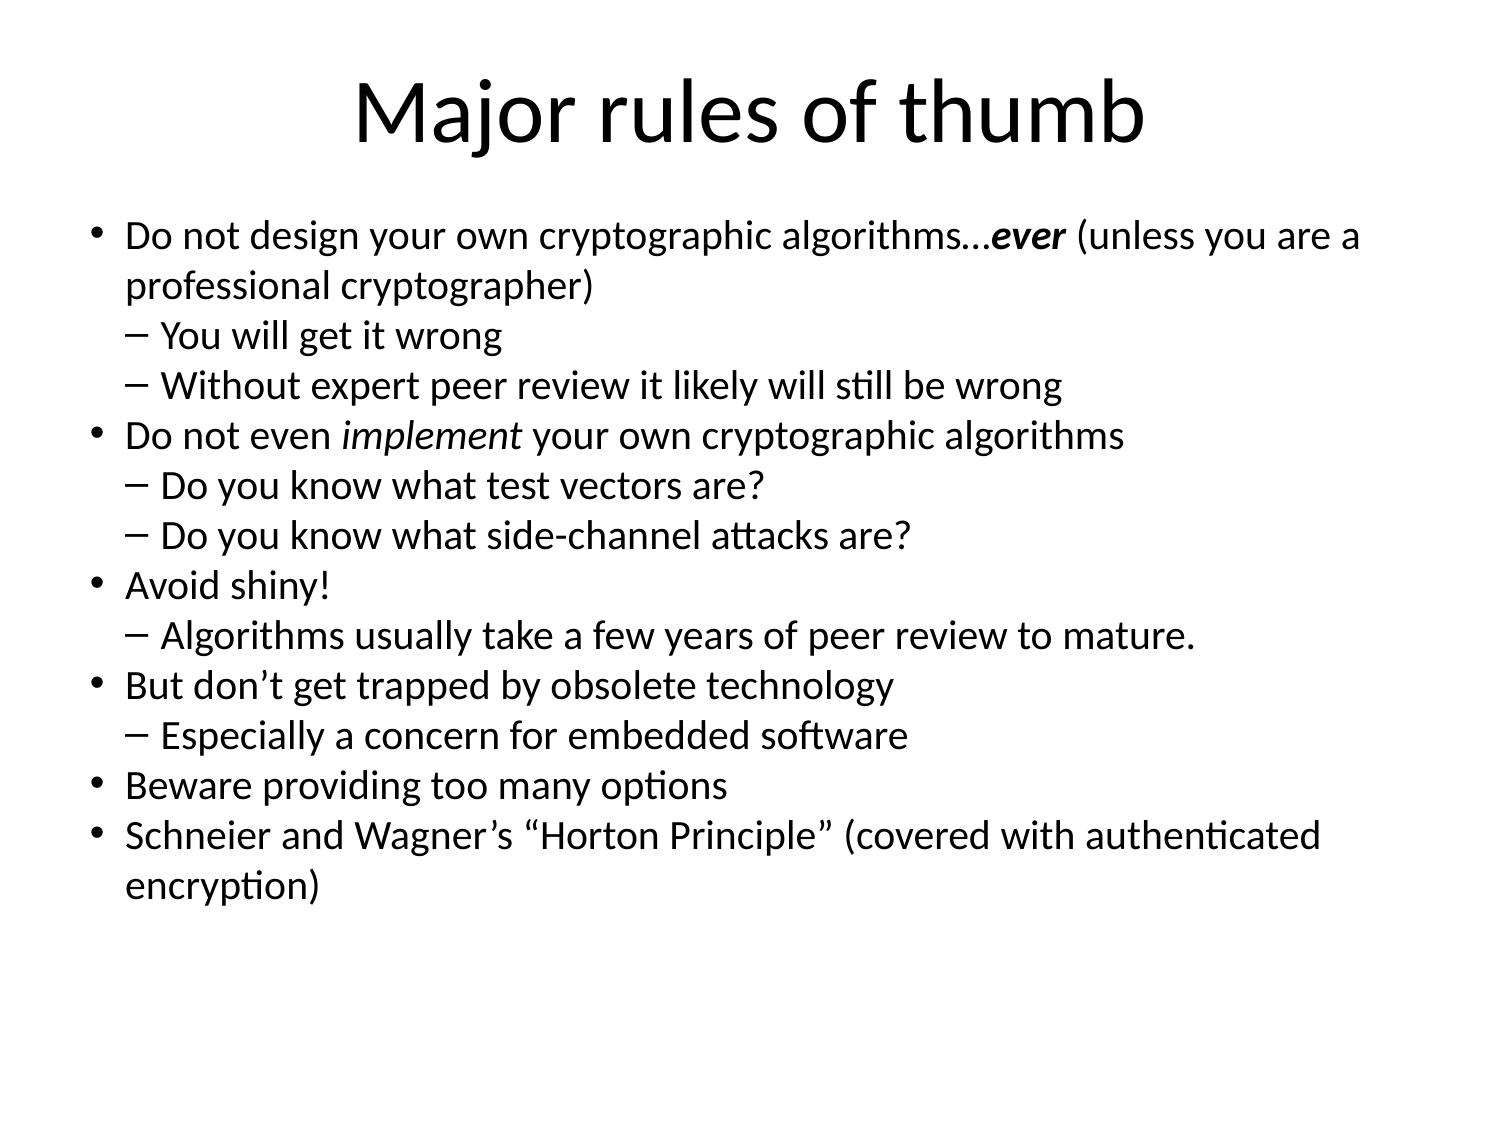

Major rules of thumb
Do not design your own cryptographic algorithms…ever (unless you are a professional cryptographer)
You will get it wrong
Without expert peer review it likely will still be wrong
Do not even implement your own cryptographic algorithms
Do you know what test vectors are?
Do you know what side-channel attacks are?
Avoid shiny!
Algorithms usually take a few years of peer review to mature.
But don’t get trapped by obsolete technology
Especially a concern for embedded software
Beware providing too many options
Schneier and Wagner’s “Horton Principle” (covered with authenticated encryption)